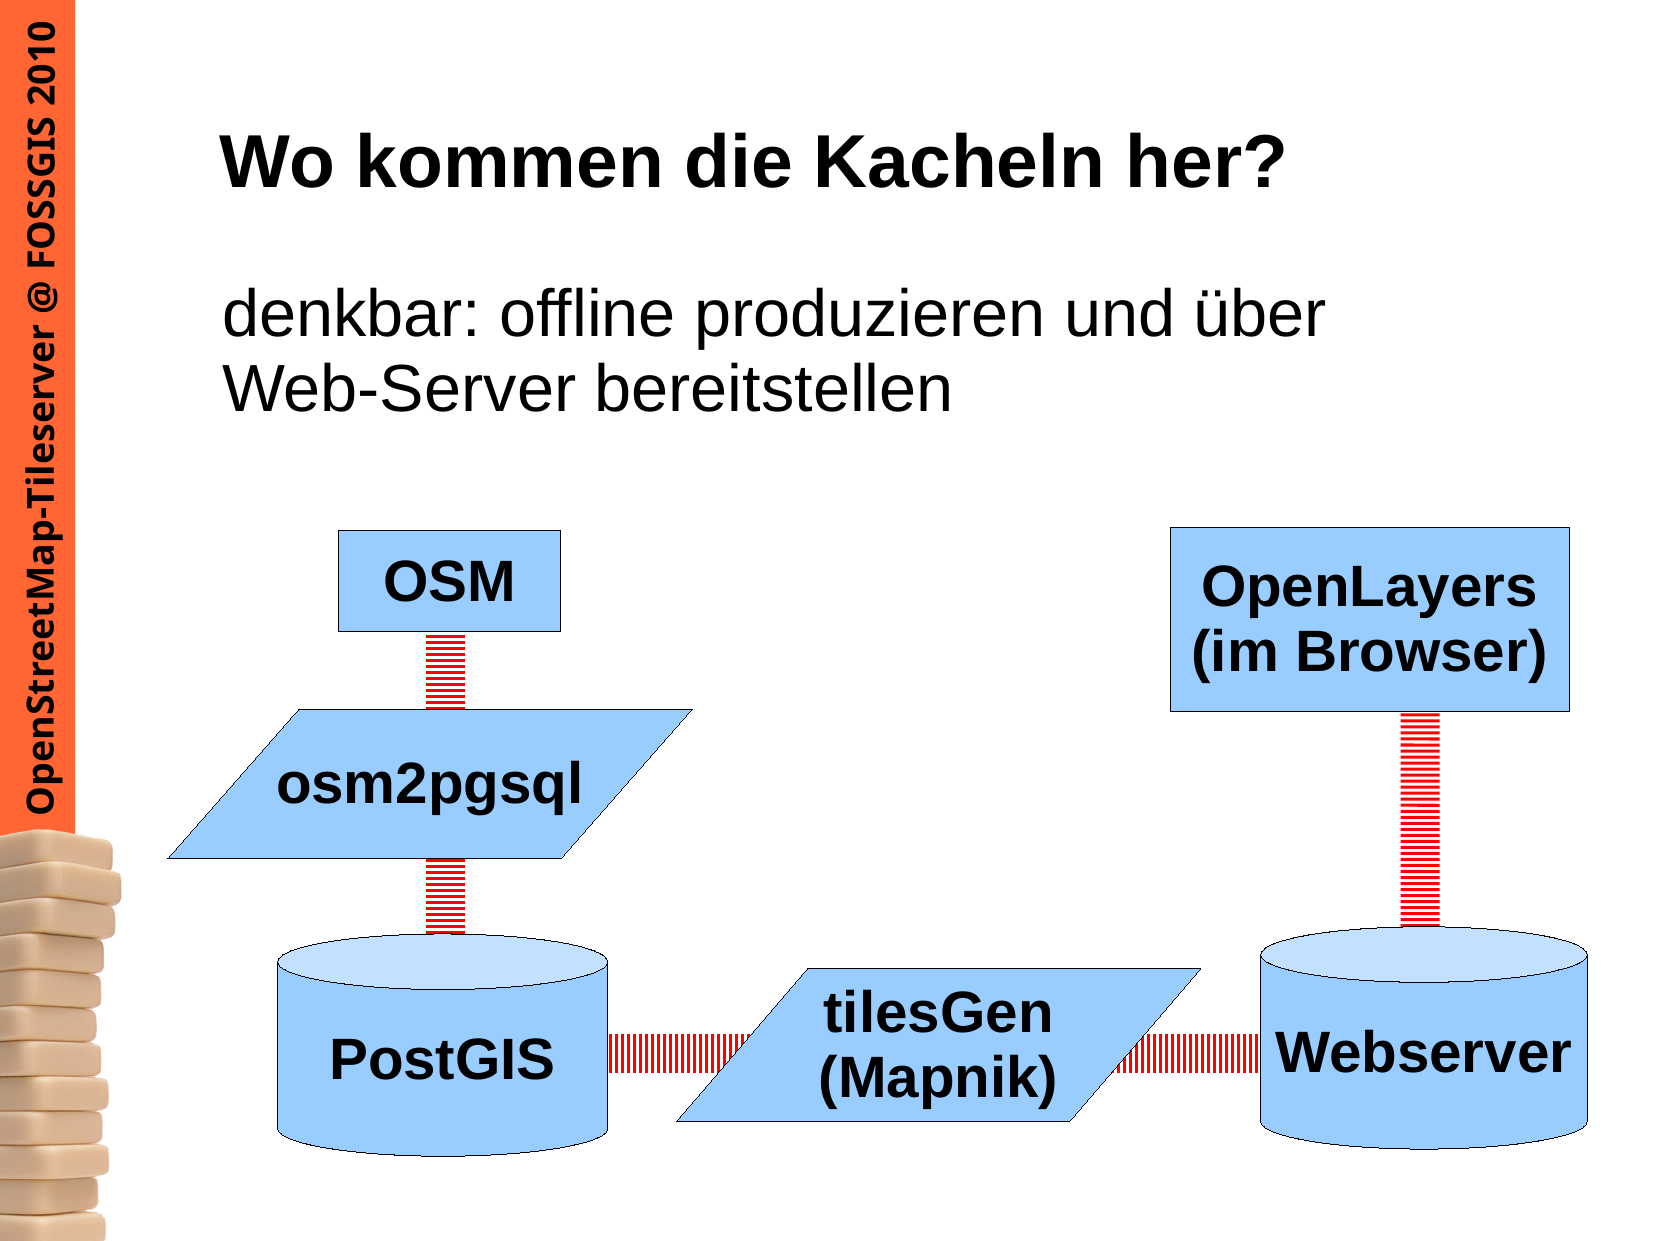

Wo kommen die Kacheln her?
denkbar: offline produzieren und über Web-Server bereitstellen
OpenLayers
(im Browser)
OSM
osm2pgsql
Webserver
PostGIS
tilesGen
(Mapnik)